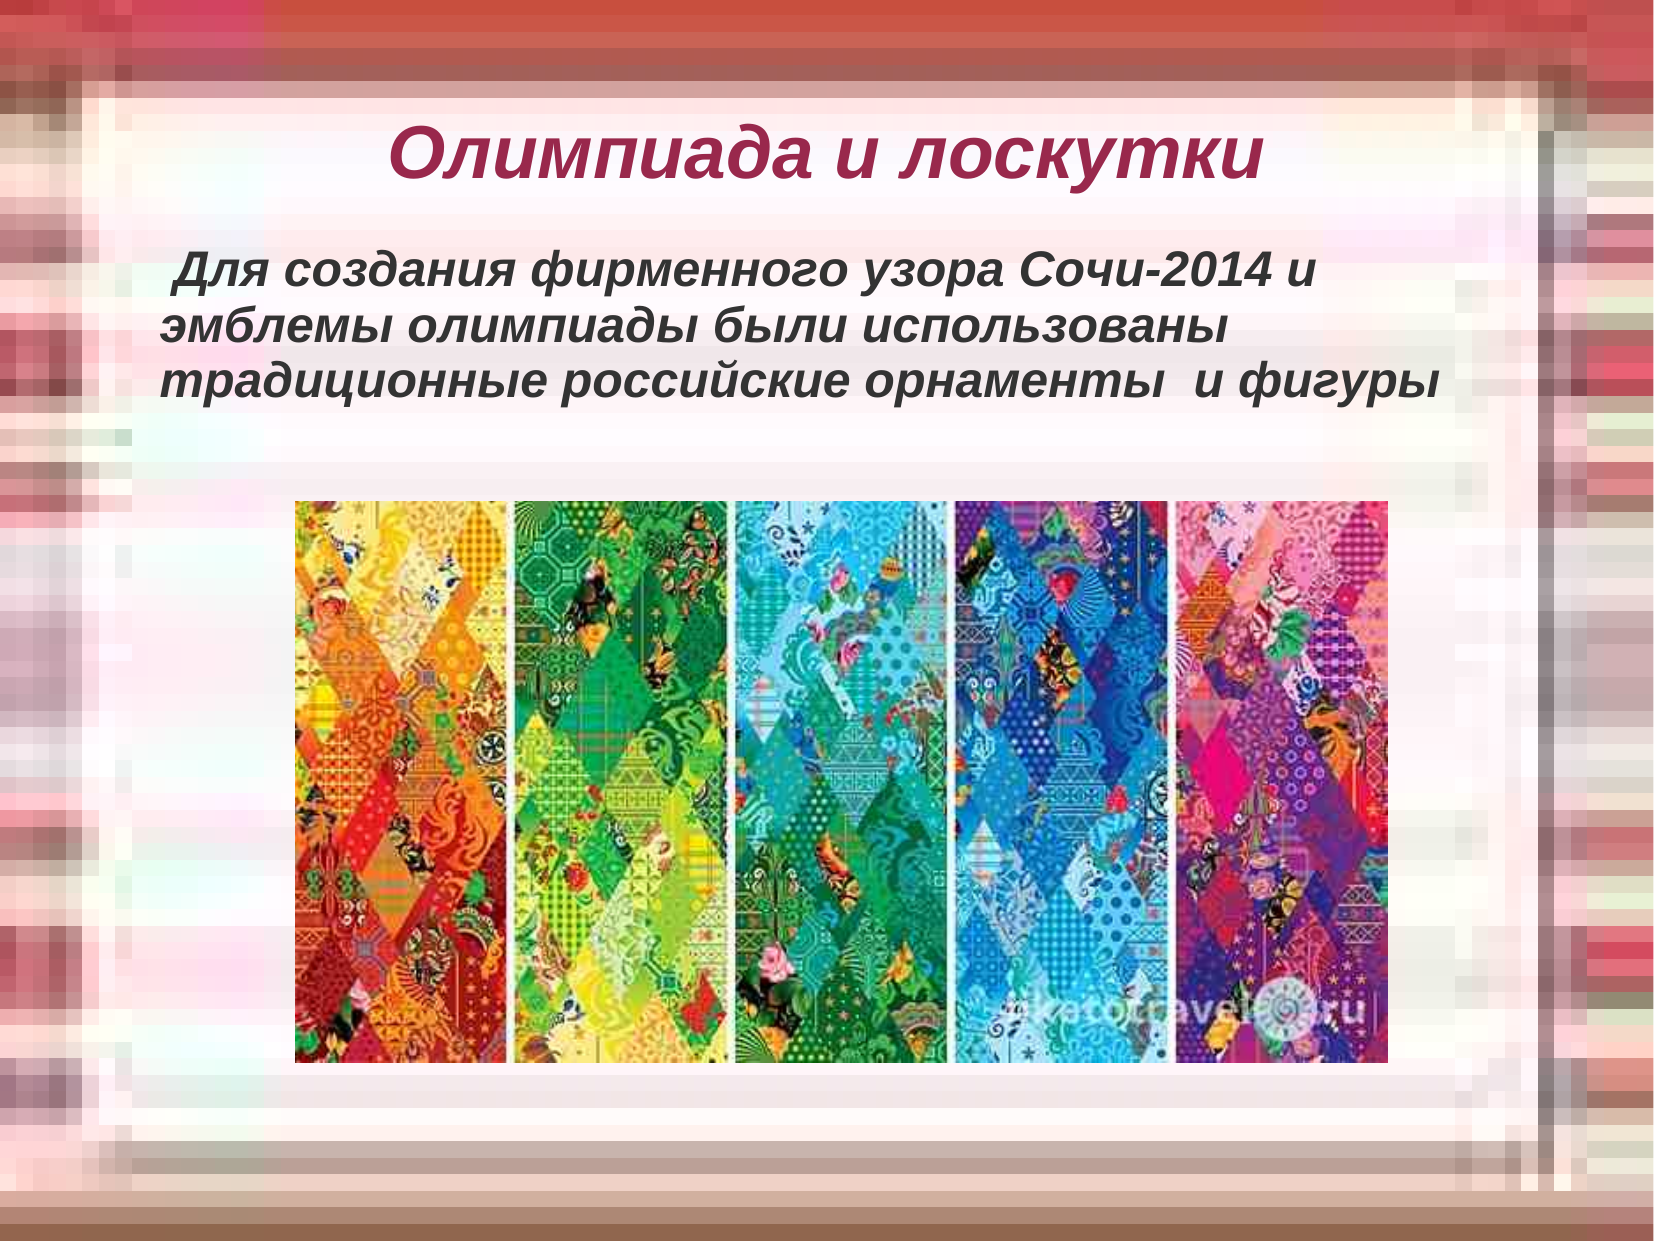

# Олимпиада и лоскутки
 Для создания фирменного узора Сочи-2014 и эмблемы олимпиады были использованы традиционные российские орнаменты и фигуры